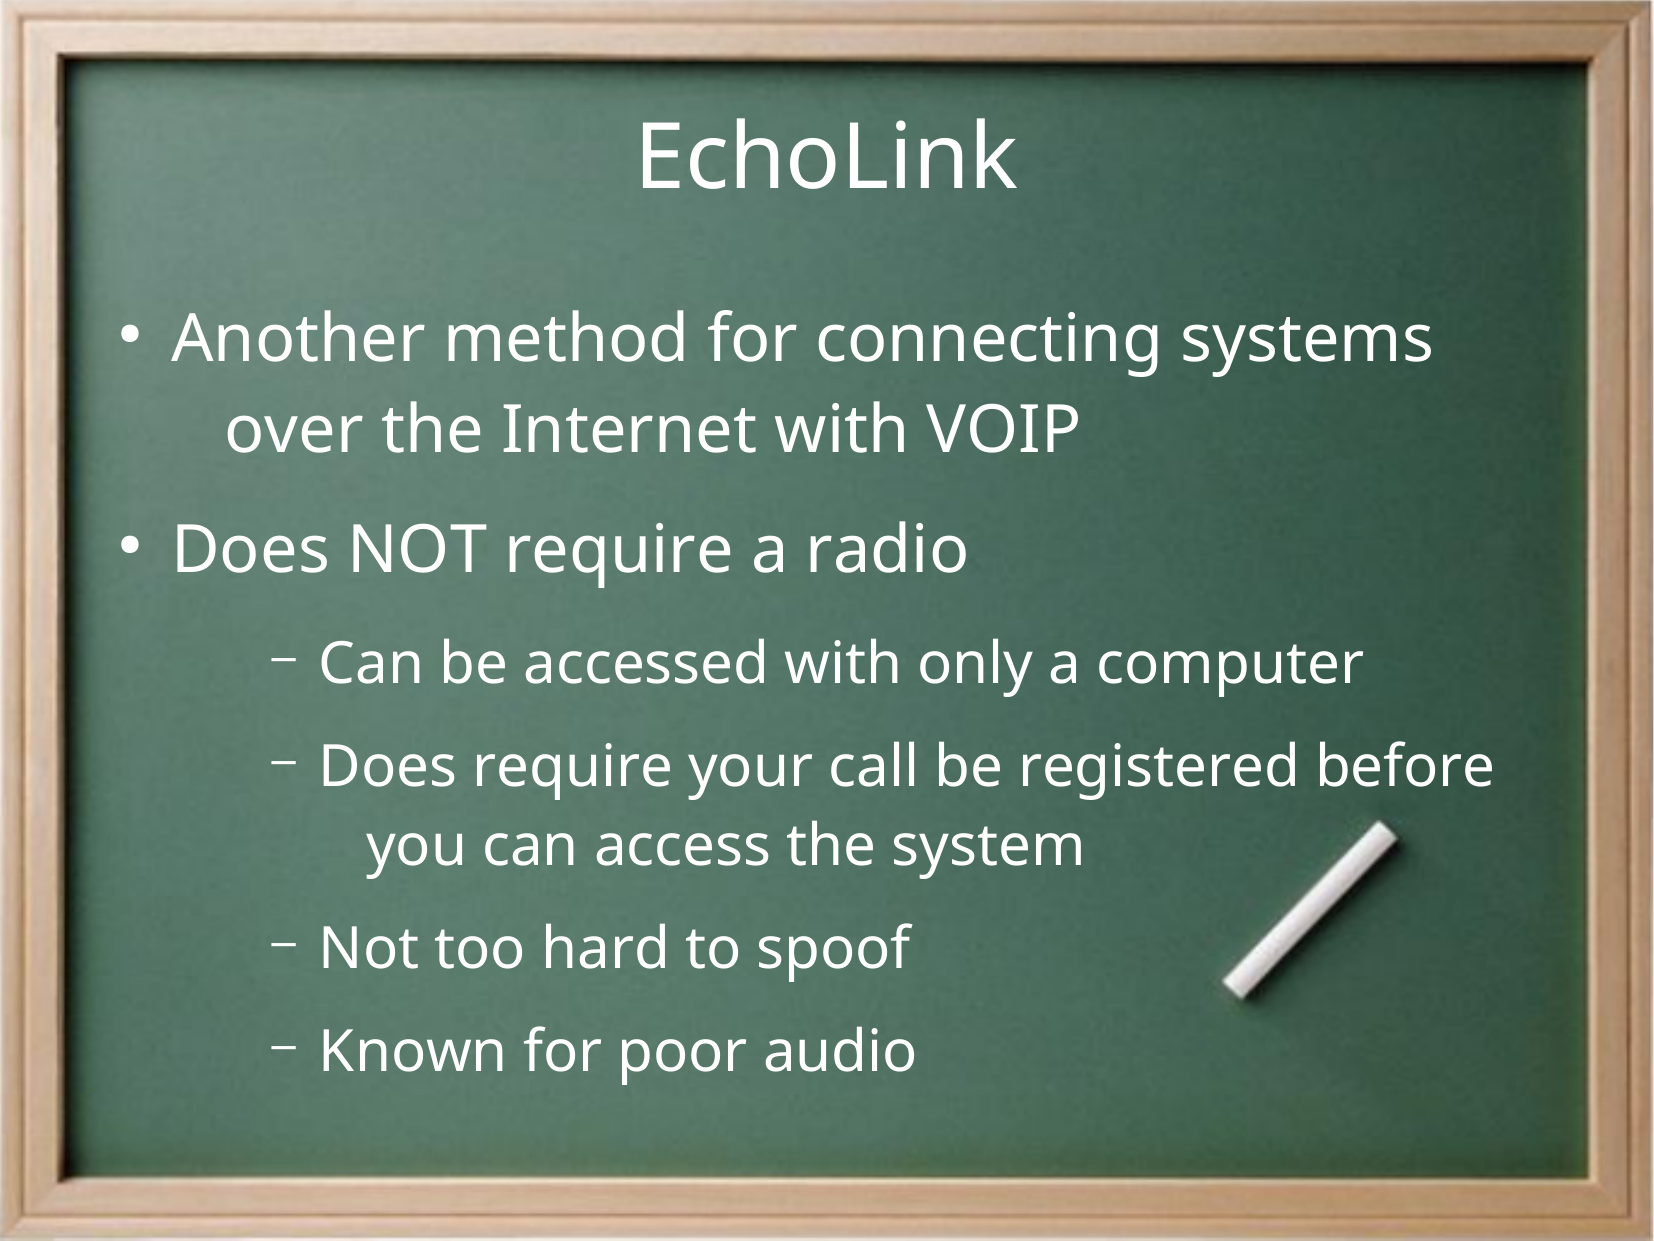

# EchoLink
Another method for connecting systems over the Internet with VOIP
Does NOT require a radio
Can be accessed with only a computer
Does require your call be registered before you can access the system
Not too hard to spoof
Known for poor audio